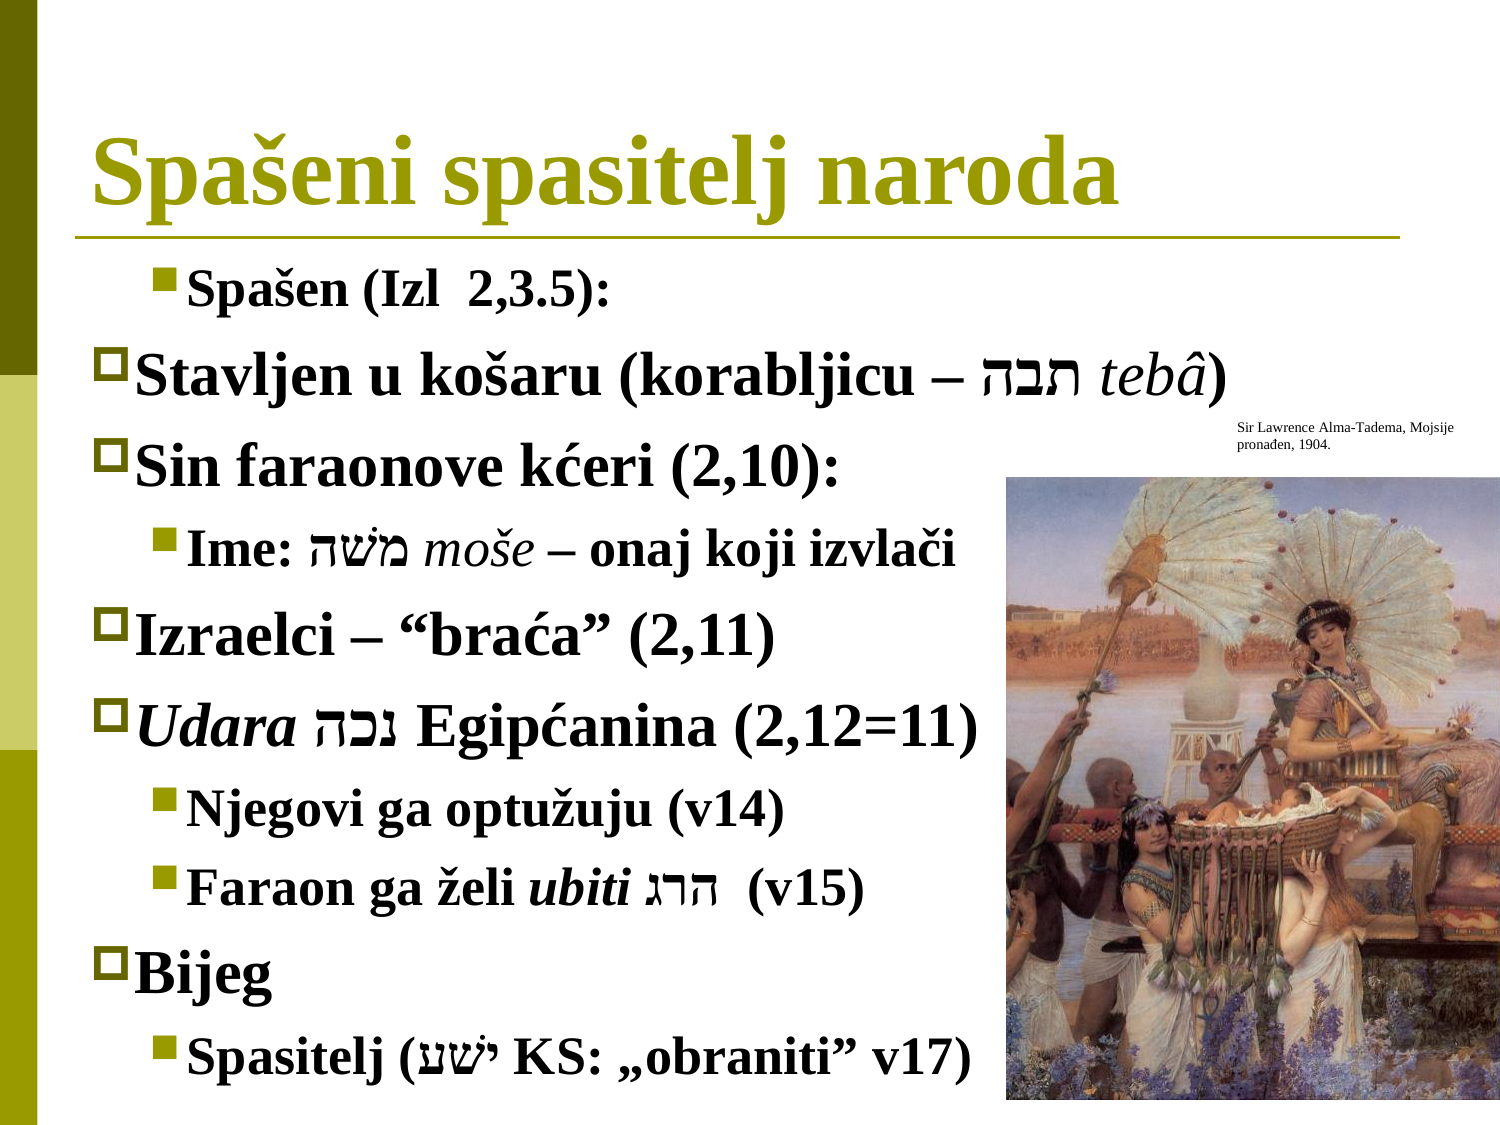

# Spašeni spasitelj naroda
Spašen (Izl 2,3.5):
Stavljen u košaru (korabljicu – תבה tebâ)
Sin faraonove kćeri (2,10):
Ime: משׁה moše – onaj koji izvlači
Izraelci – “braća” (2,11)
Udara נכה Egipćanina (2,12=11)
Njegovi ga optužuju (v14)
Faraon ga želi ubiti הרג (v15)
Bijeg
Spasitelj (ישׁע KS: „obraniti” v17)
Sir Lawrence Alma-Tadema, Mojsije pronađen, 1904.